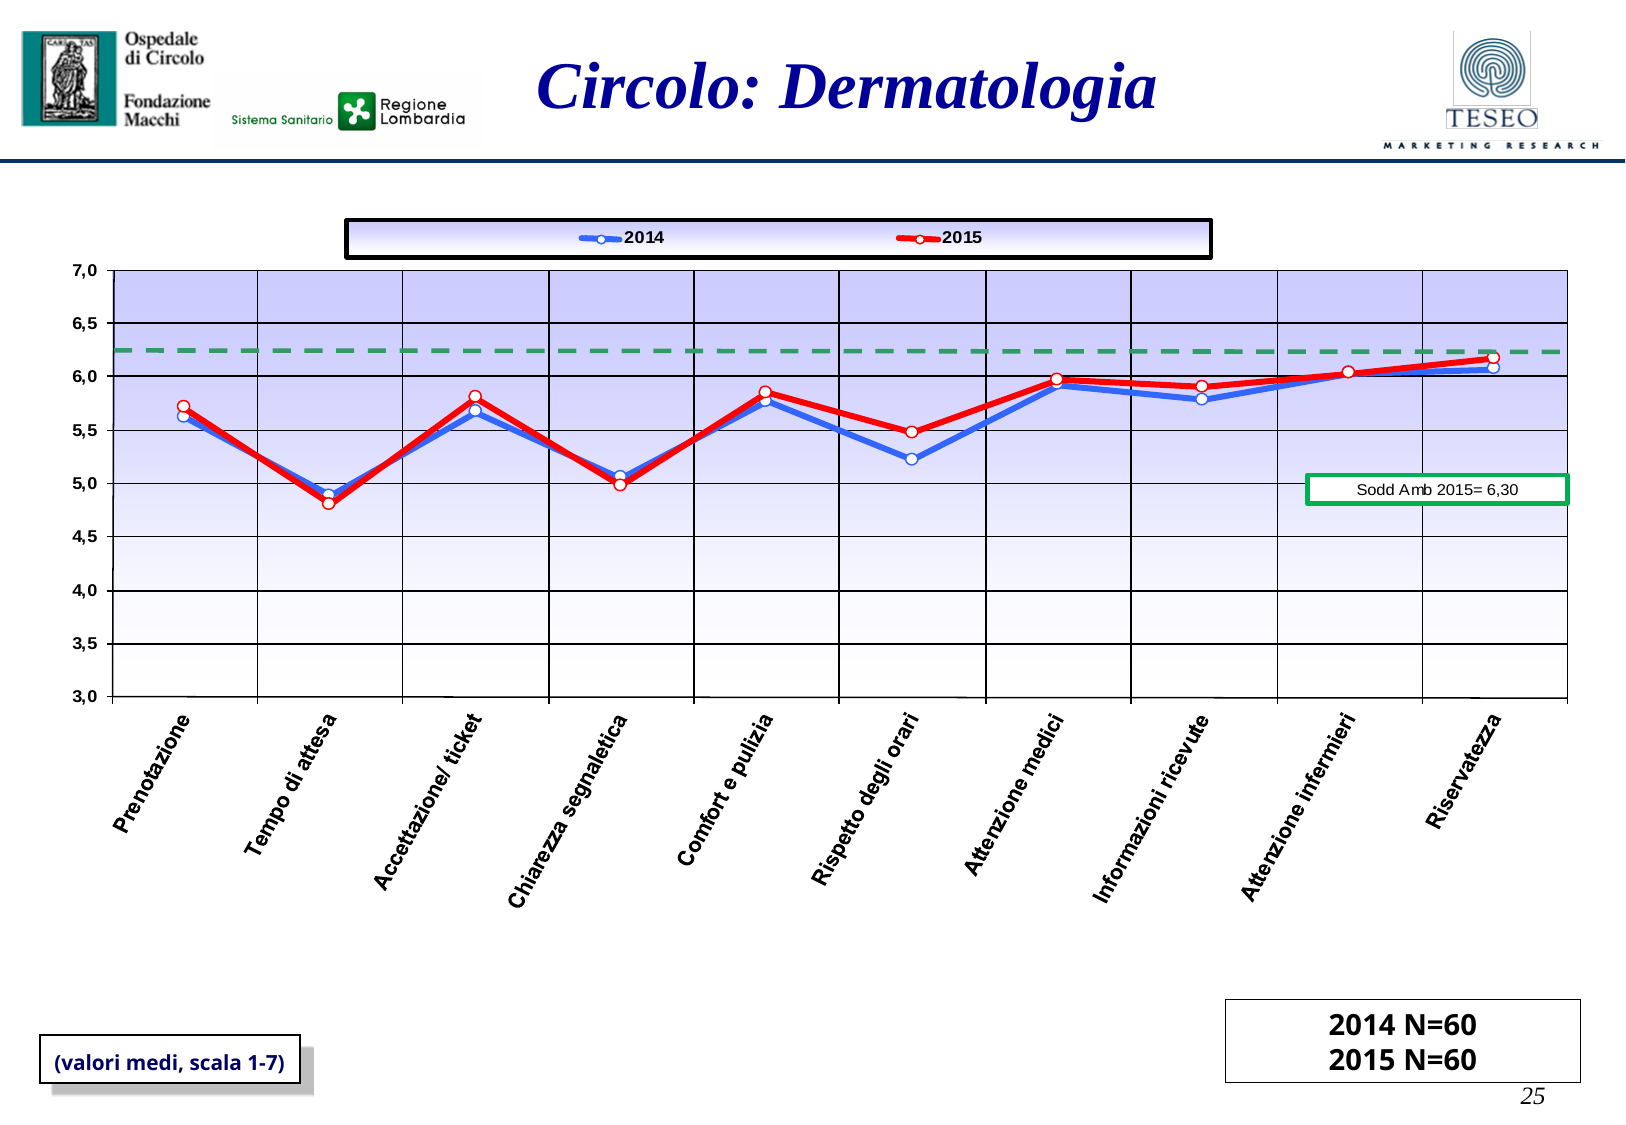

Circolo: Dermatologia
2014 N=60
2015 N=60
(valori medi, scala 1-7)